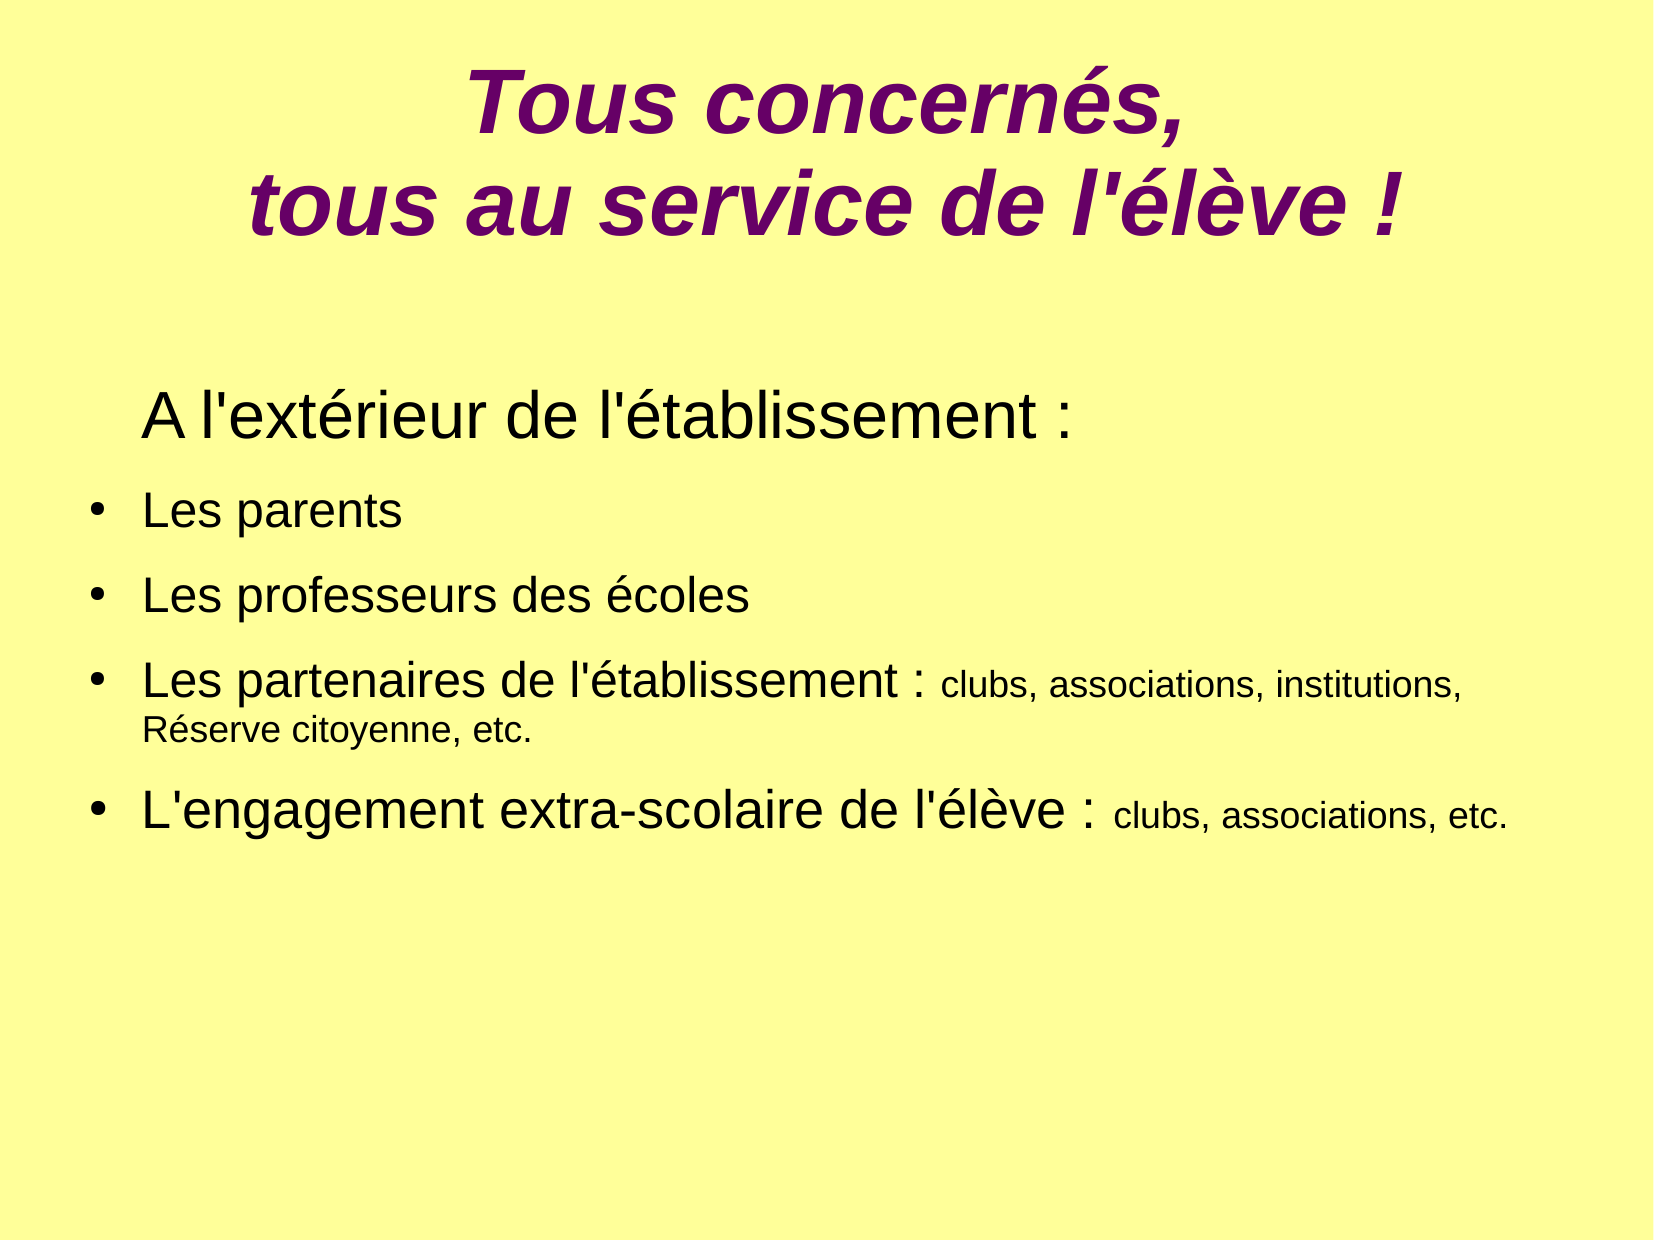

# Tous concernés, tous au service de l'élève !
A l'extérieur de l'établissement :
Les parents
Les professeurs des écoles
Les partenaires de l'établissement : clubs, associations, institutions, Réserve citoyenne, etc.
L'engagement extra-scolaire de l'élève : clubs, associations, etc.